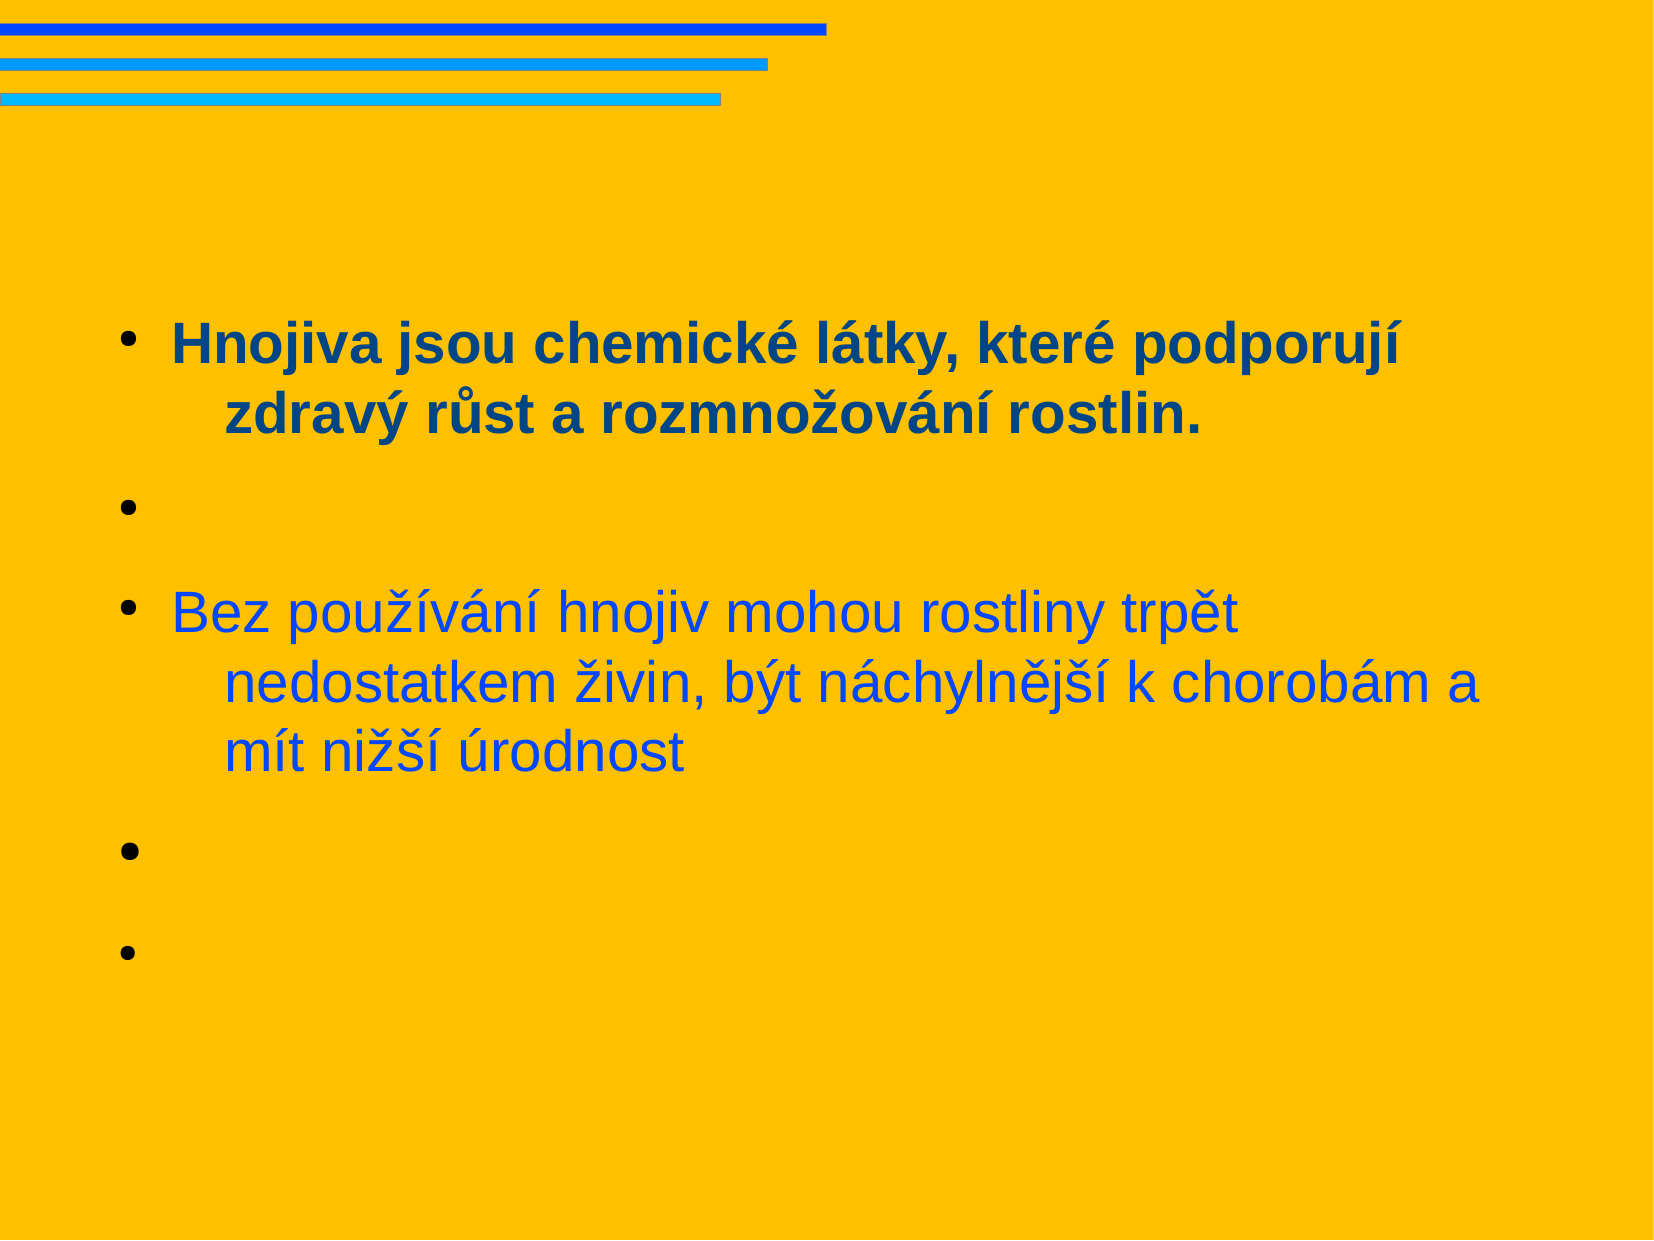

# Hnojiva jsou chemické látky, které podporují zdravý růst a rozmnožování rostlin.
Bez používání hnojiv mohou rostliny trpět nedostatkem živin, být náchylnější k chorobám a mít nižší úrodnost